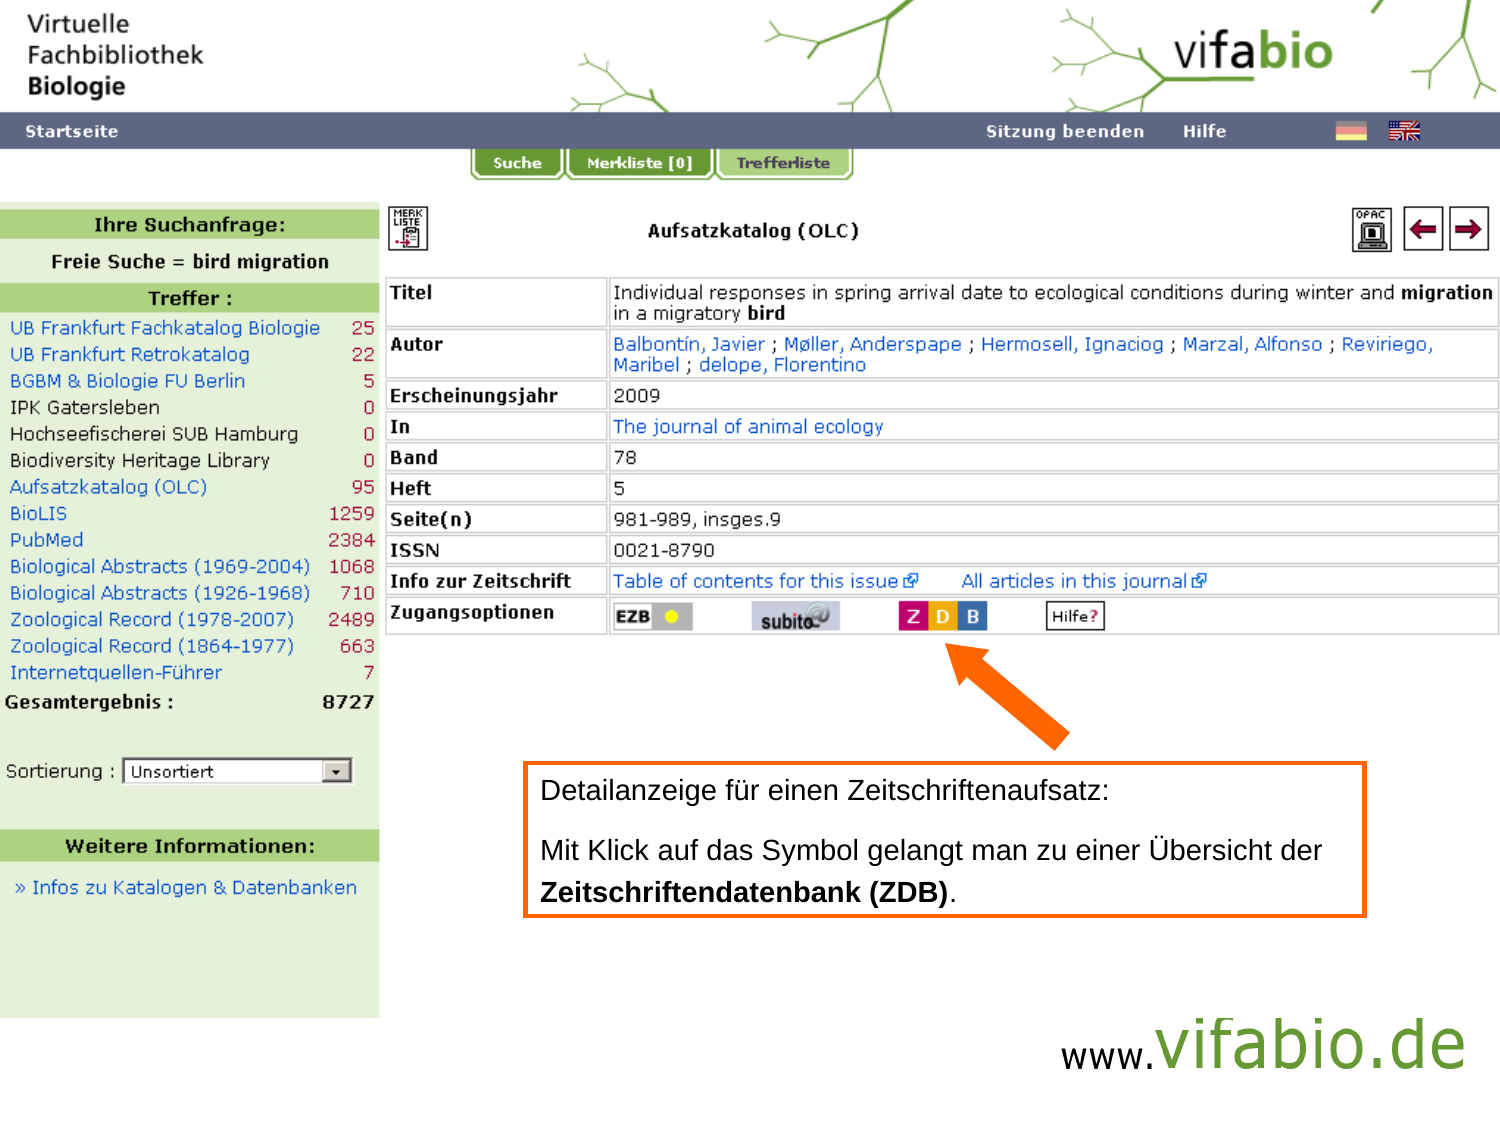

# Einzeltreffer Artikel - EZB (Bildschirmfoto)
...
Detailanzeige für einen Zeitschriftenaufsatz:
Mit Klick auf das Symbol gelangt man zu einer Übersicht der Zeitschriftendatenbank (ZDB).